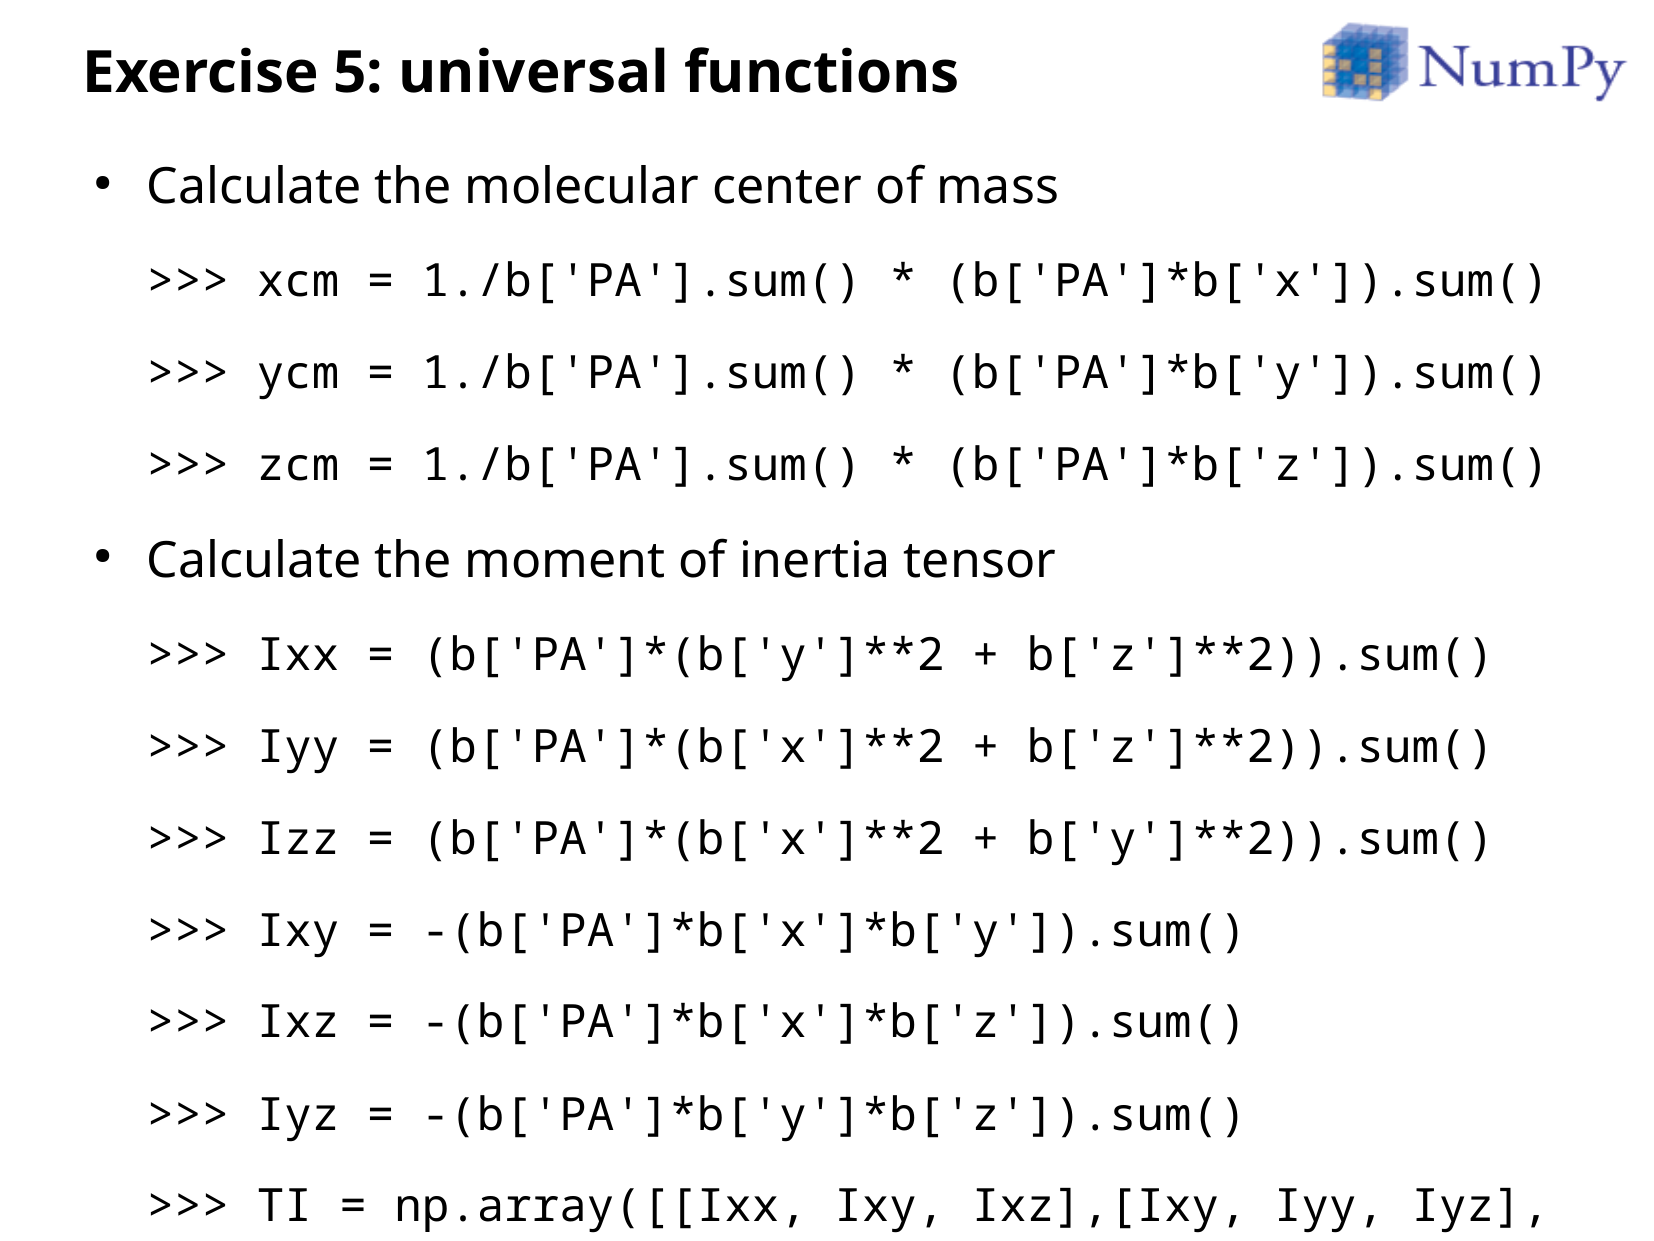

# Exercise 5: universal functions
Calculate the molecular center of mass
>>> xcm = 1./b['PA'].sum() * (b['PA']*b['x']).sum()
>>> ycm = 1./b['PA'].sum() * (b['PA']*b['y']).sum()
>>> zcm = 1./b['PA'].sum() * (b['PA']*b['z']).sum()
Calculate the moment of inertia tensor
>>> Ixx = (b['PA']*(b['y']**2 + b['z']**2)).sum()
>>> Iyy = (b['PA']*(b['x']**2 + b['z']**2)).sum()
>>> Izz = (b['PA']*(b['x']**2 + b['y']**2)).sum()
>>> Ixy = -(b['PA']*b['x']*b['y']).sum()
>>> Ixz = -(b['PA']*b['x']*b['z']).sum()
>>> Iyz = -(b['PA']*b['y']*b['z']).sum()
>>> TI = np.array([[Ixx, Ixy, Ixz],[Ixy, Iyy, Iyz],[Ixz, Iyz, Izz]])